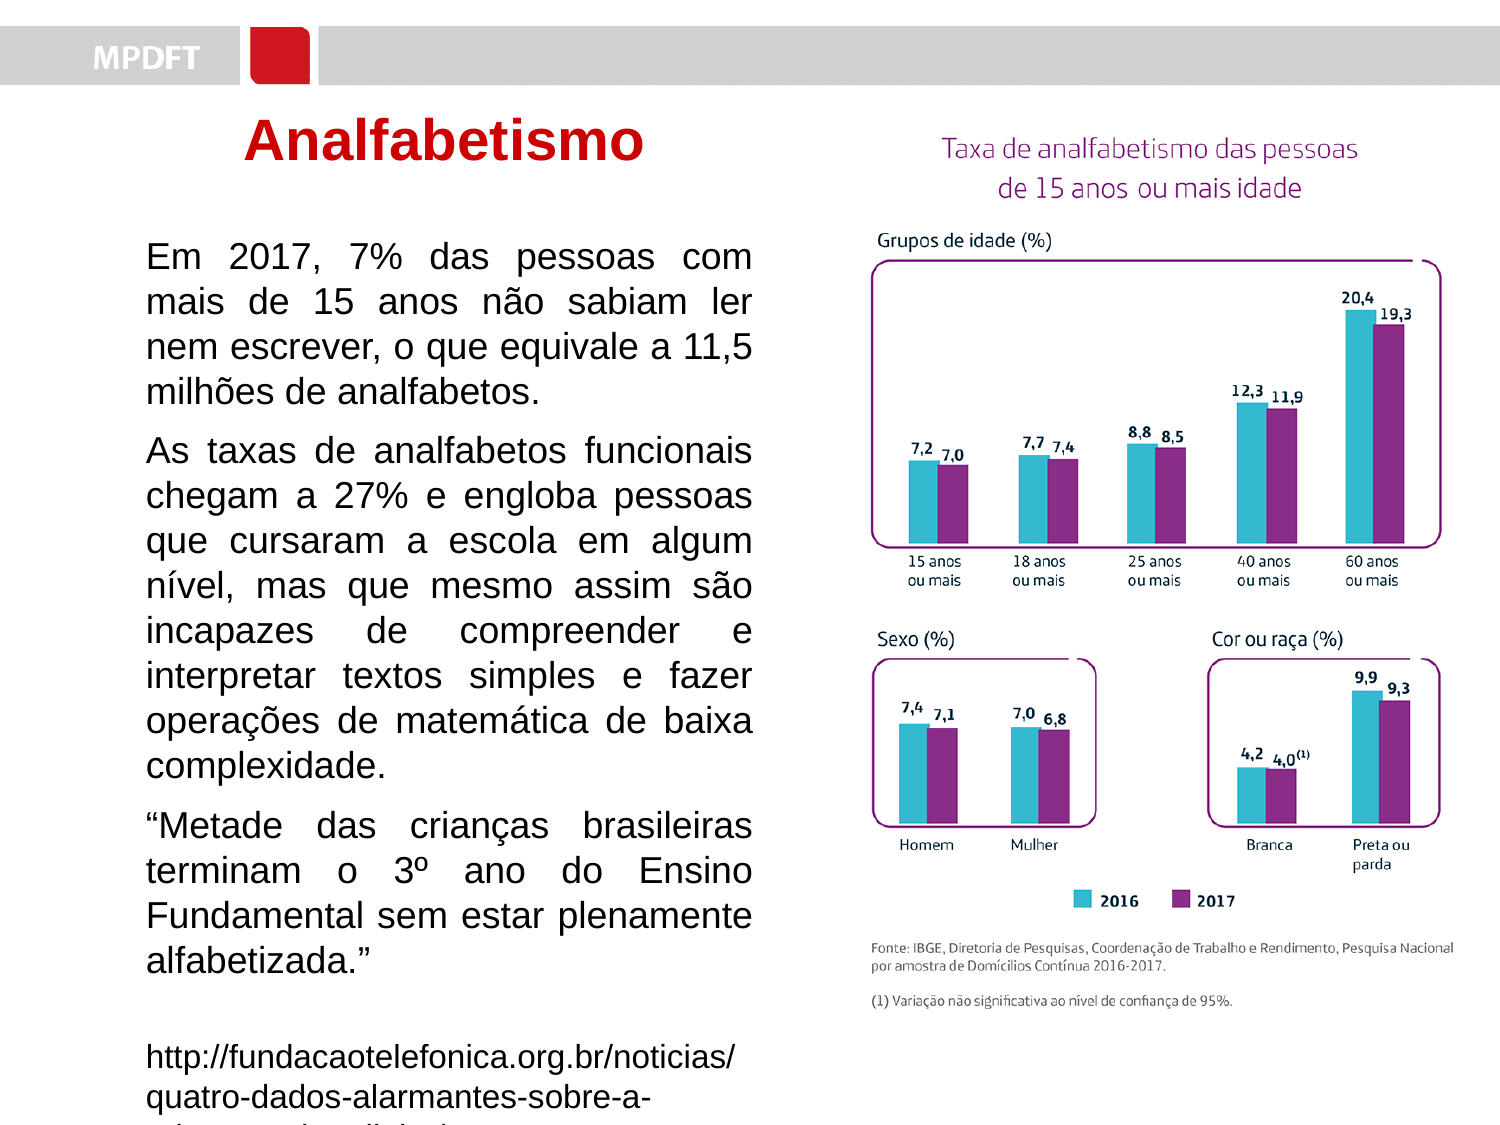

#
 Analfabetismo
Em 2017, 7% das pessoas com mais de 15 anos não sabiam ler nem escrever, o que equivale a 11,5 milhões de analfabetos.
As taxas de analfabetos funcionais chegam a 27% e engloba pessoas que cursaram a escola em algum nível, mas que mesmo assim são incapazes de compreender e interpretar textos simples e fazer operações de matemática de baixa complexidade.
“Metade das crianças brasileiras terminam o 3º ano do Ensino Fundamental sem estar plenamente alfabetizada.”
 http://fundacaotelefonica.org.br/noticias/quatro-dados-alarmantes-sobre-a-educacao-brasileira/